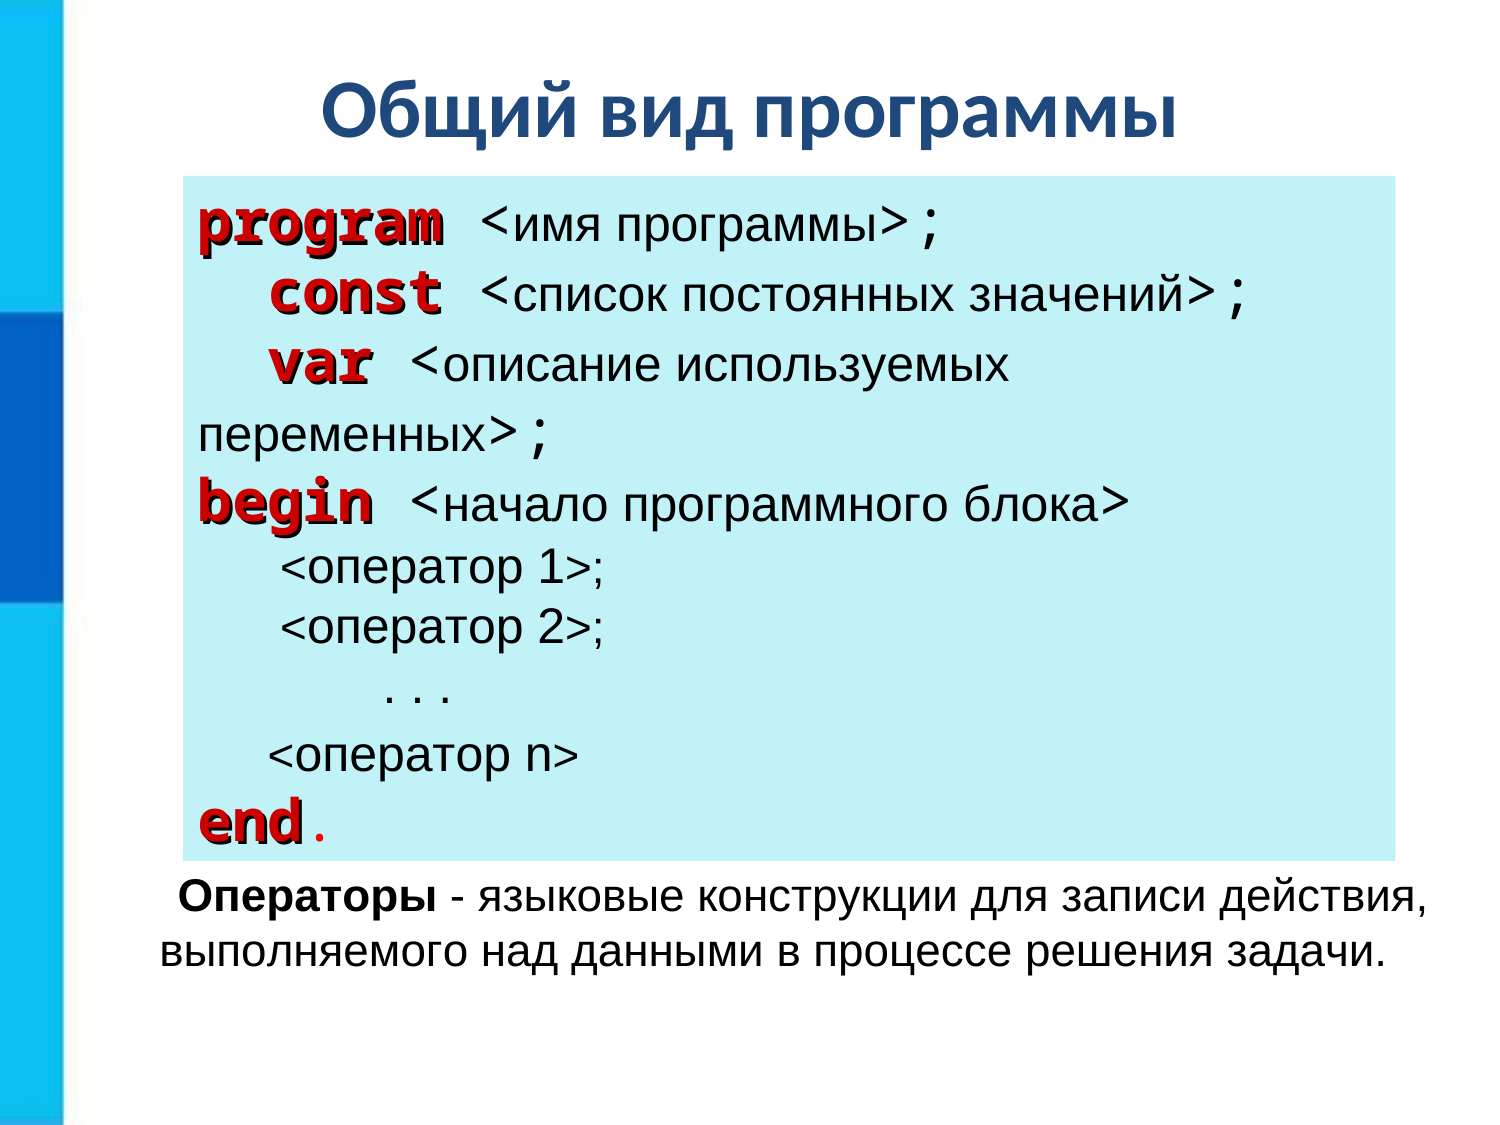

Общий вид программы
program <имя программы>;
 const <список постоянных значений>;
 var <описание используемых переменных>;
begin <начало программного блока>
 <оператор 1>;
 <оператор 2>;
	 . . .
 <оператор n>
end.
Операторы - языковые конструкции для записи действия, выполняемого над данными в процессе решения задачи.